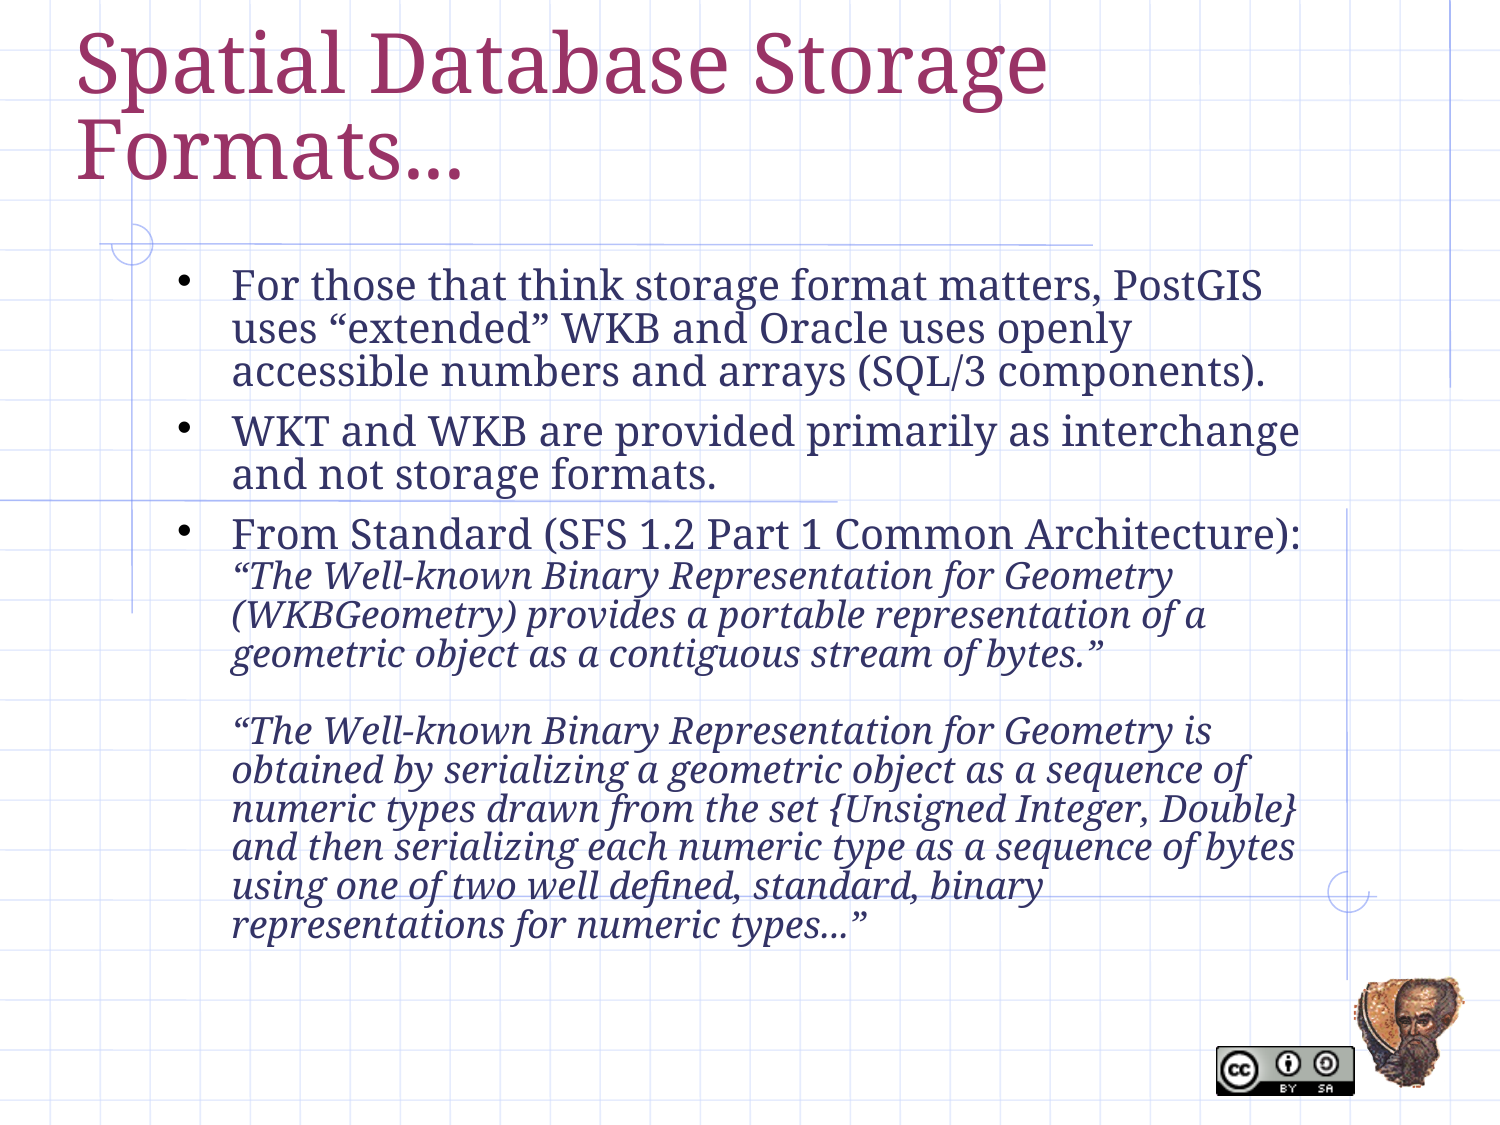

# Spatial Database Storage Formats...
For those that think storage format matters, PostGIS uses “extended” WKB and Oracle uses openly accessible numbers and arrays (SQL/3 components).
WKT and WKB are provided primarily as interchange and not storage formats.
From Standard (SFS 1.2 Part 1 Common Architecture):
“The Well-known Binary Representation for Geometry (WKBGeometry) provides a portable representation of a geometric object as a contiguous stream of bytes.”
“The Well-known Binary Representation for Geometry is obtained by serializing a geometric object as a sequence of numeric types drawn from the set {Unsigned Integer, Double} and then serializing each numeric type as a sequence of bytes using one of two well defined, standard, binary representations for numeric types...”